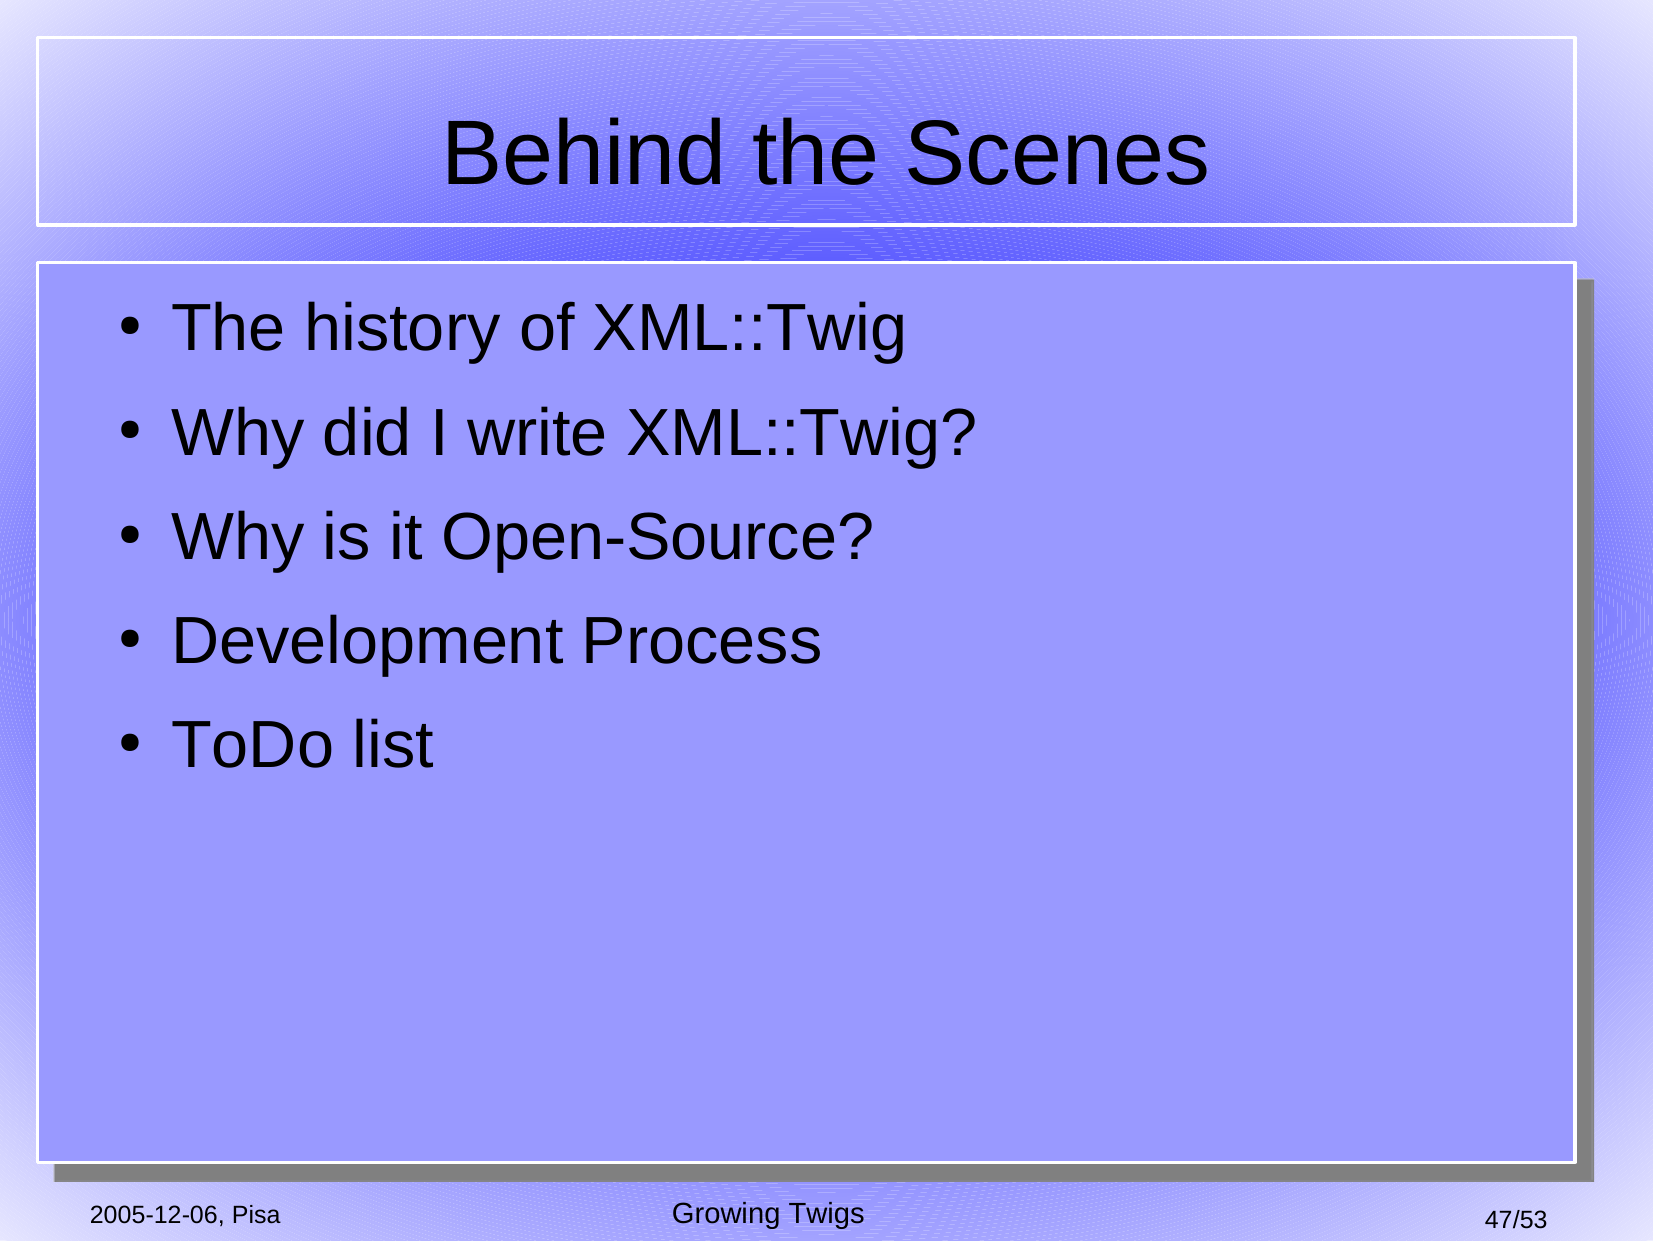

# Behind the Scenes
The history of XML::Twig
Why did I write XML::Twig?
Why is it Open-Source?
Development Process
ToDo list